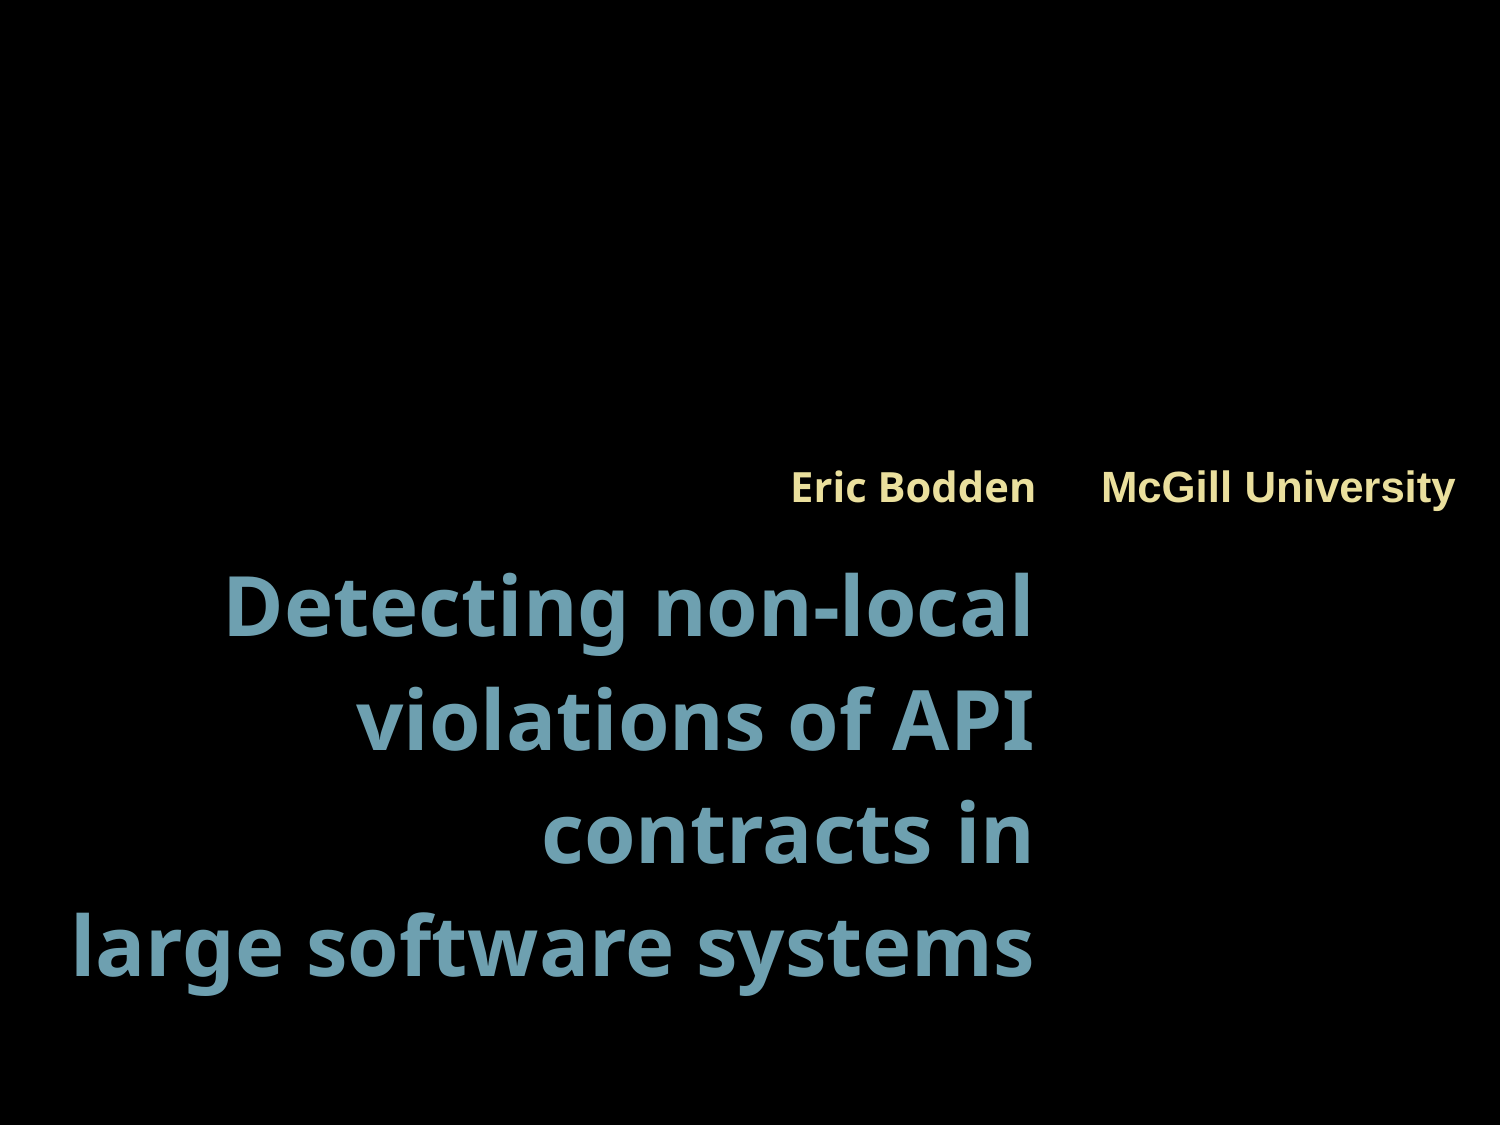

Eric Bodden McGill University
# Detecting non-local violations of API contracts in large software systems